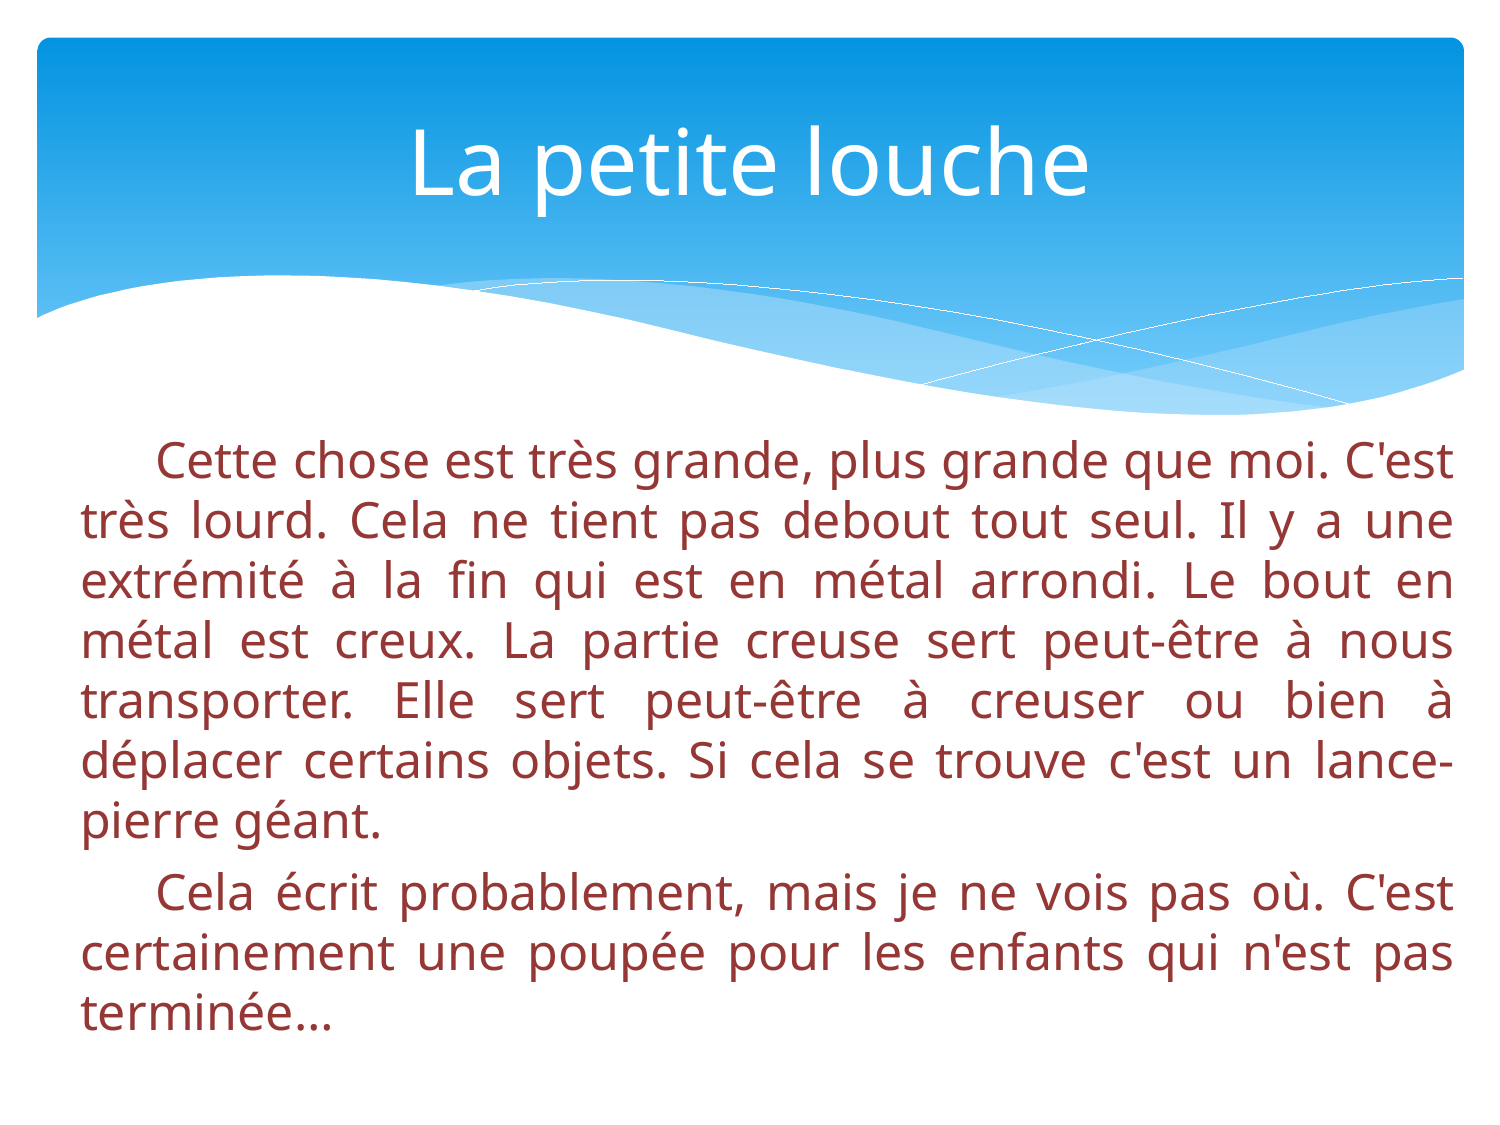

La petite louche
# Cette chose est très grande, plus grande que moi. C'est très lourd. Cela ne tient pas debout tout seul. Il y a une extrémité à la fin qui est en métal arrondi. Le bout en métal est creux. La partie creuse sert peut-être à nous transporter. Elle sert peut-être à creuser ou bien à déplacer certains objets. Si cela se trouve c'est un lance-pierre géant.
	Cela écrit probablement, mais je ne vois pas où. C'est certainement une poupée pour les enfants qui n'est pas terminée…